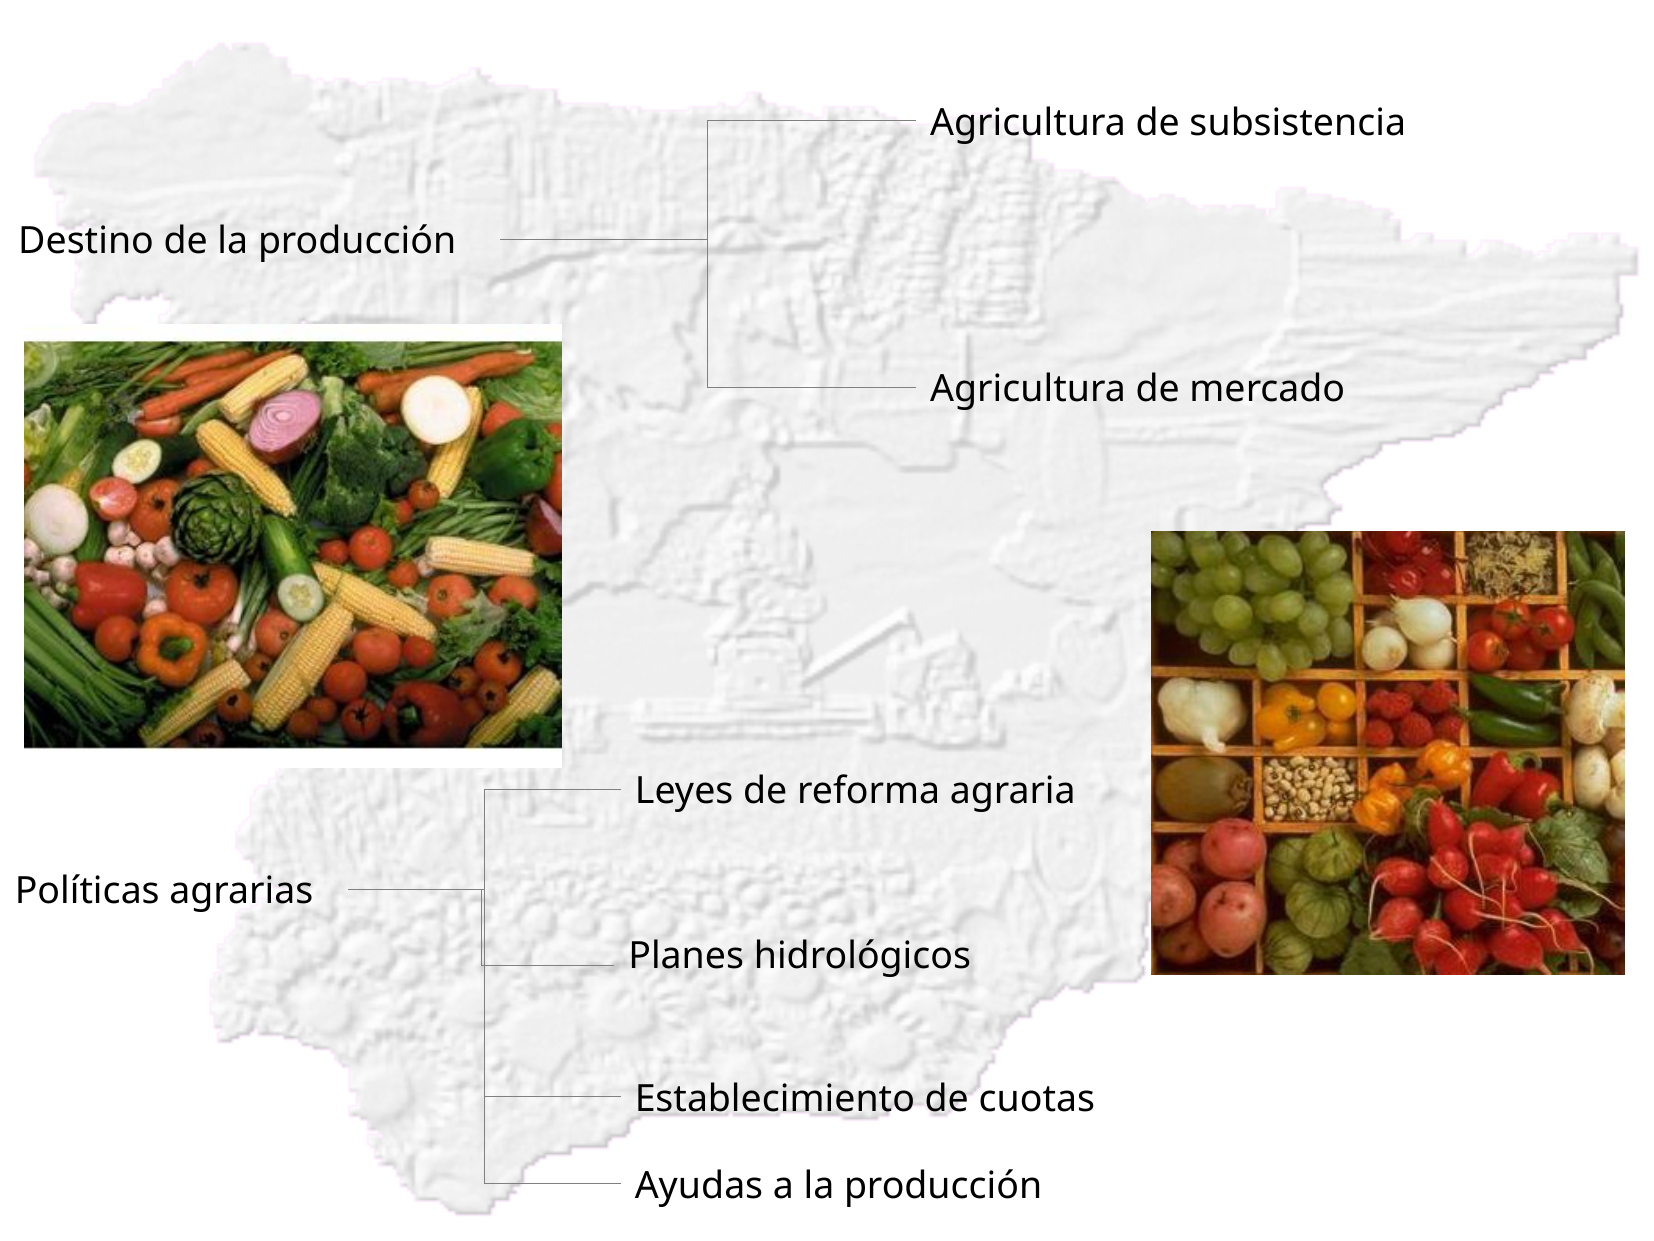

Agricultura de subsistencia
Destino de la producción
Agricultura de mercado
Leyes de reforma agraria
Políticas agrarias
Planes hidrológicos
Establecimiento de cuotas
Ayudas a la producción